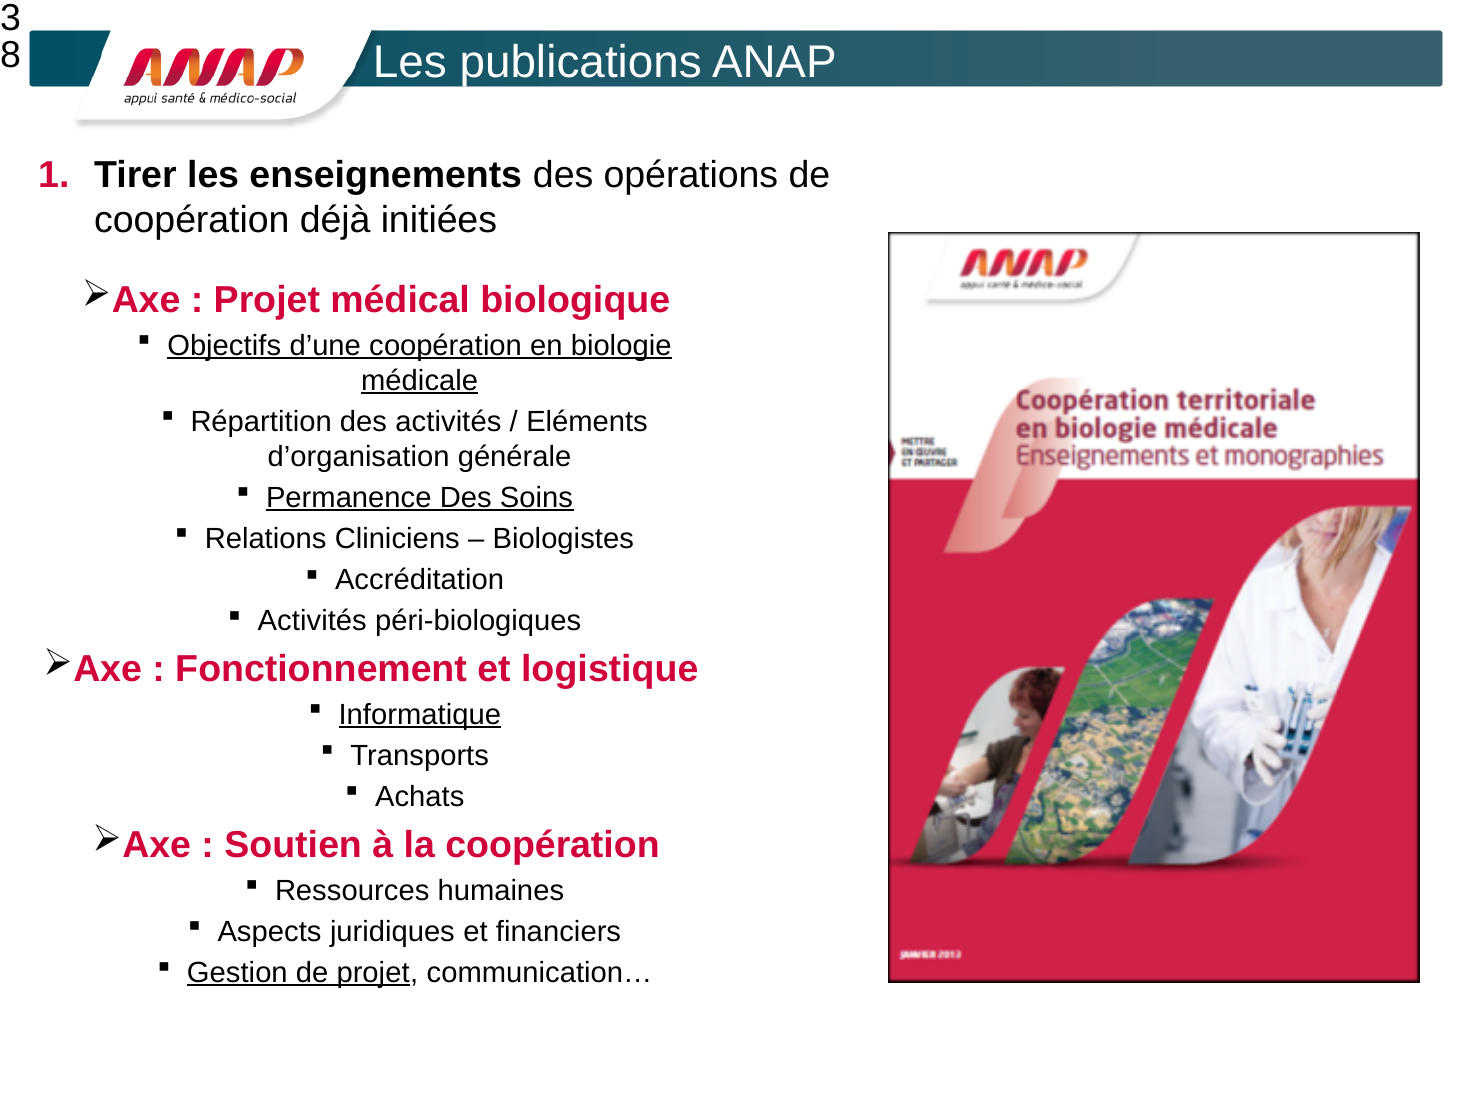

# Les publications ANAP
Tirer les enseignements des opérations de
coopération déjà initiées
Axe : Projet médical biologique
Objectifs d’une coopération en biologie médicale
Répartition des activités / Eléments d’organisation générale
Permanence Des Soins
Relations Cliniciens – Biologistes
Accréditation
Activités péri-biologiques
Axe : Fonctionnement et logistique
Informatique
Transports
Achats
Axe : Soutien à la coopération
Ressources humaines
Aspects juridiques et financiers
Gestion de projet, communication…